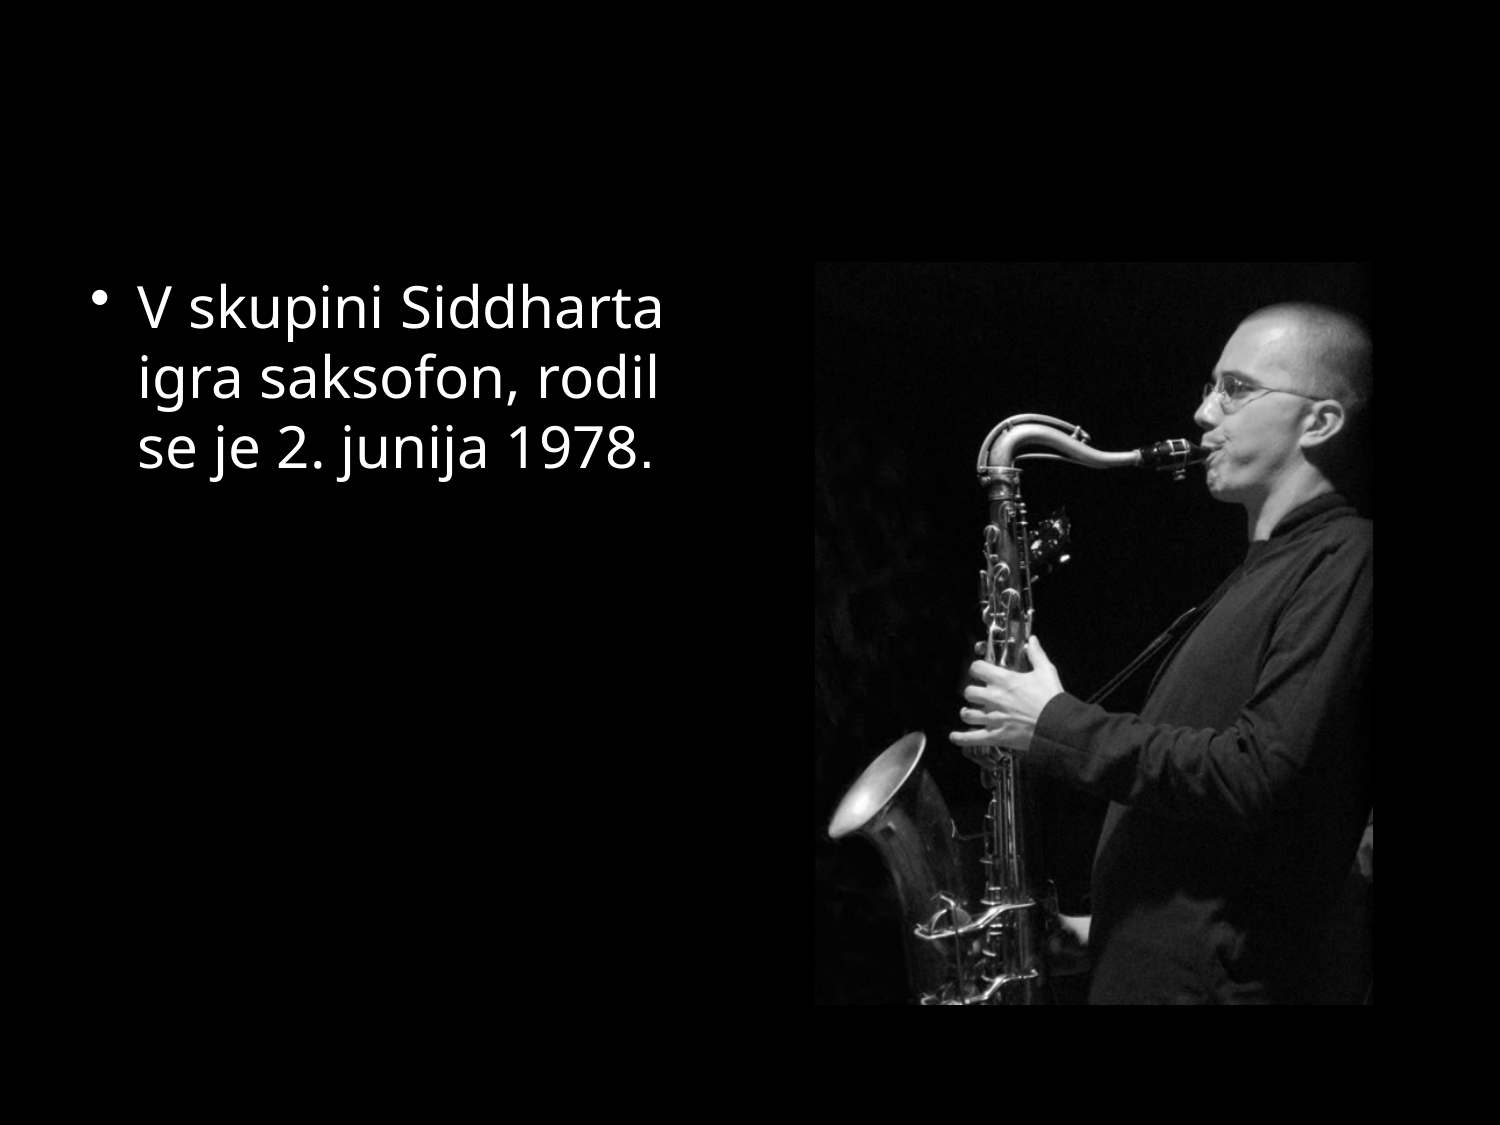

# Cene Resnik
V skupini Siddharta igra saksofon, rodil se je 2. junija 1978.